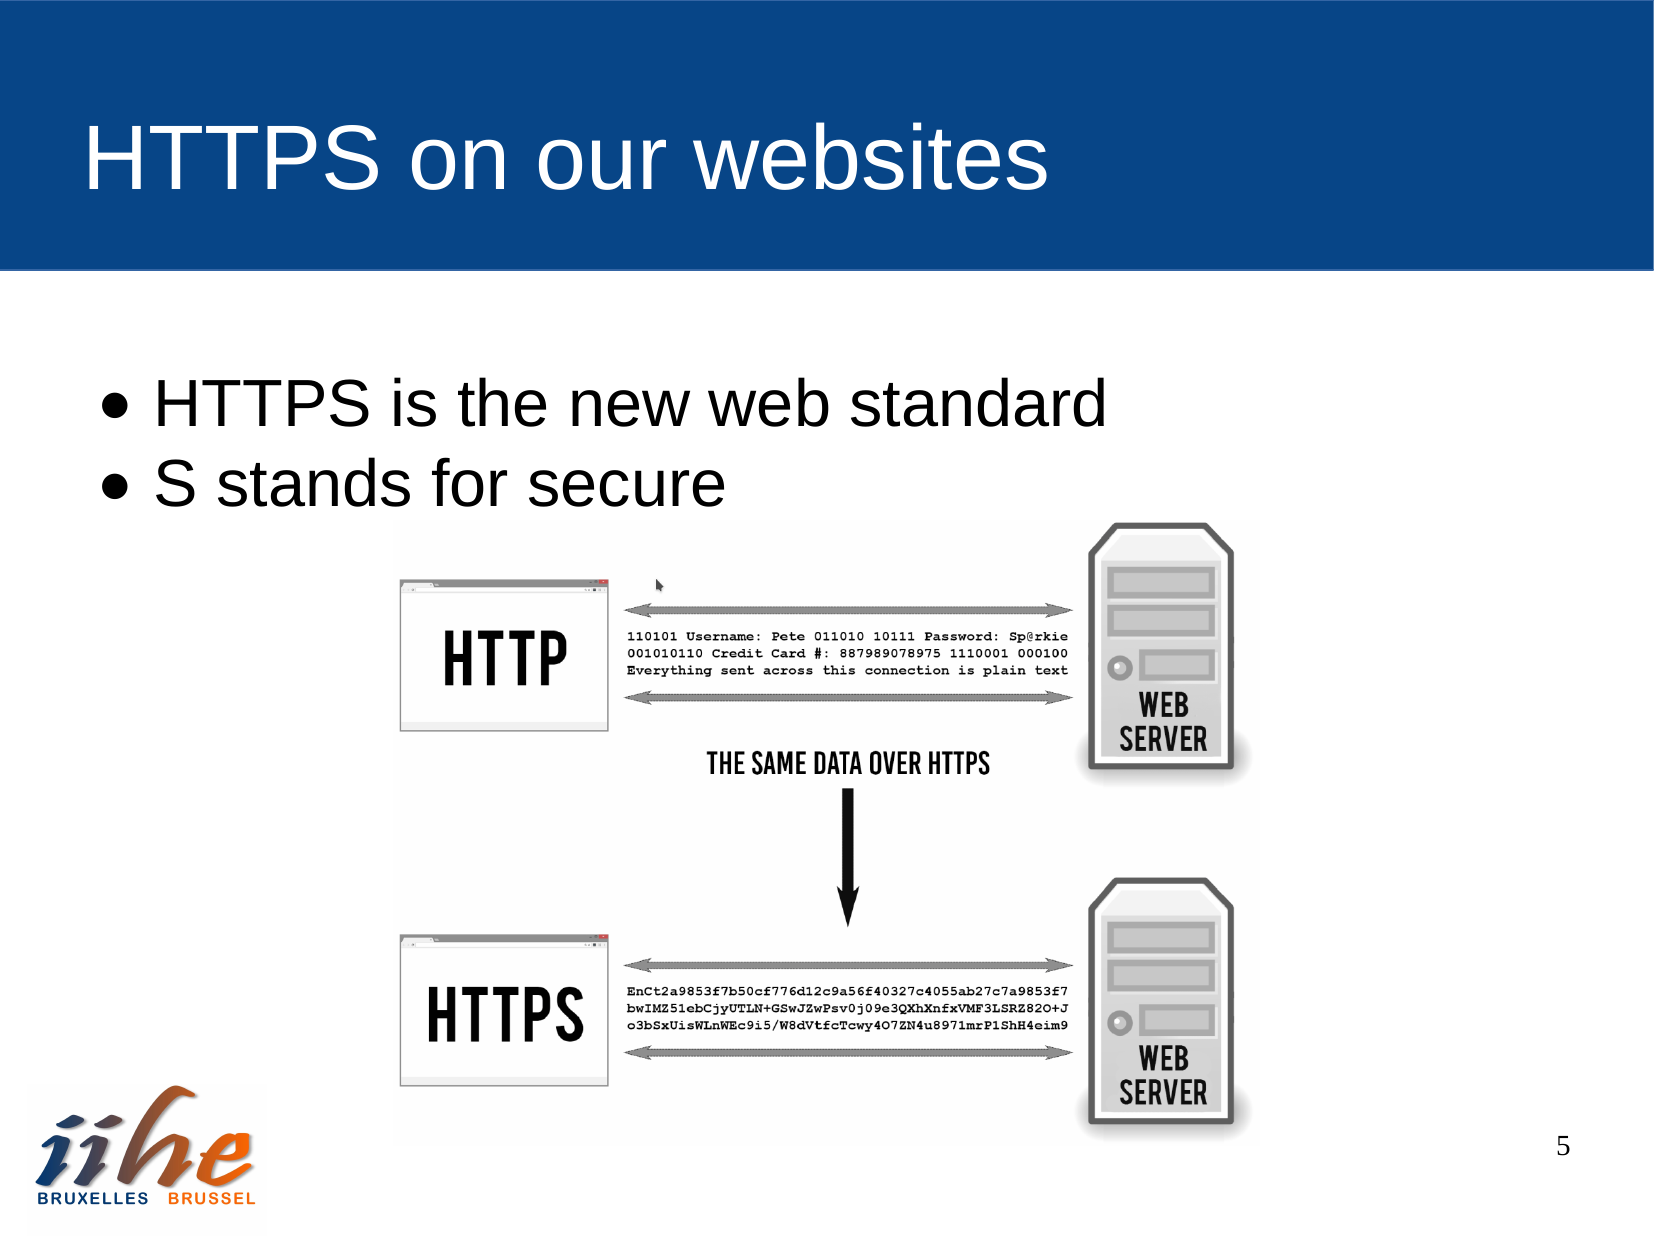

HTTPS on our websites
HTTPS is the new web standard
S stands for secure
5